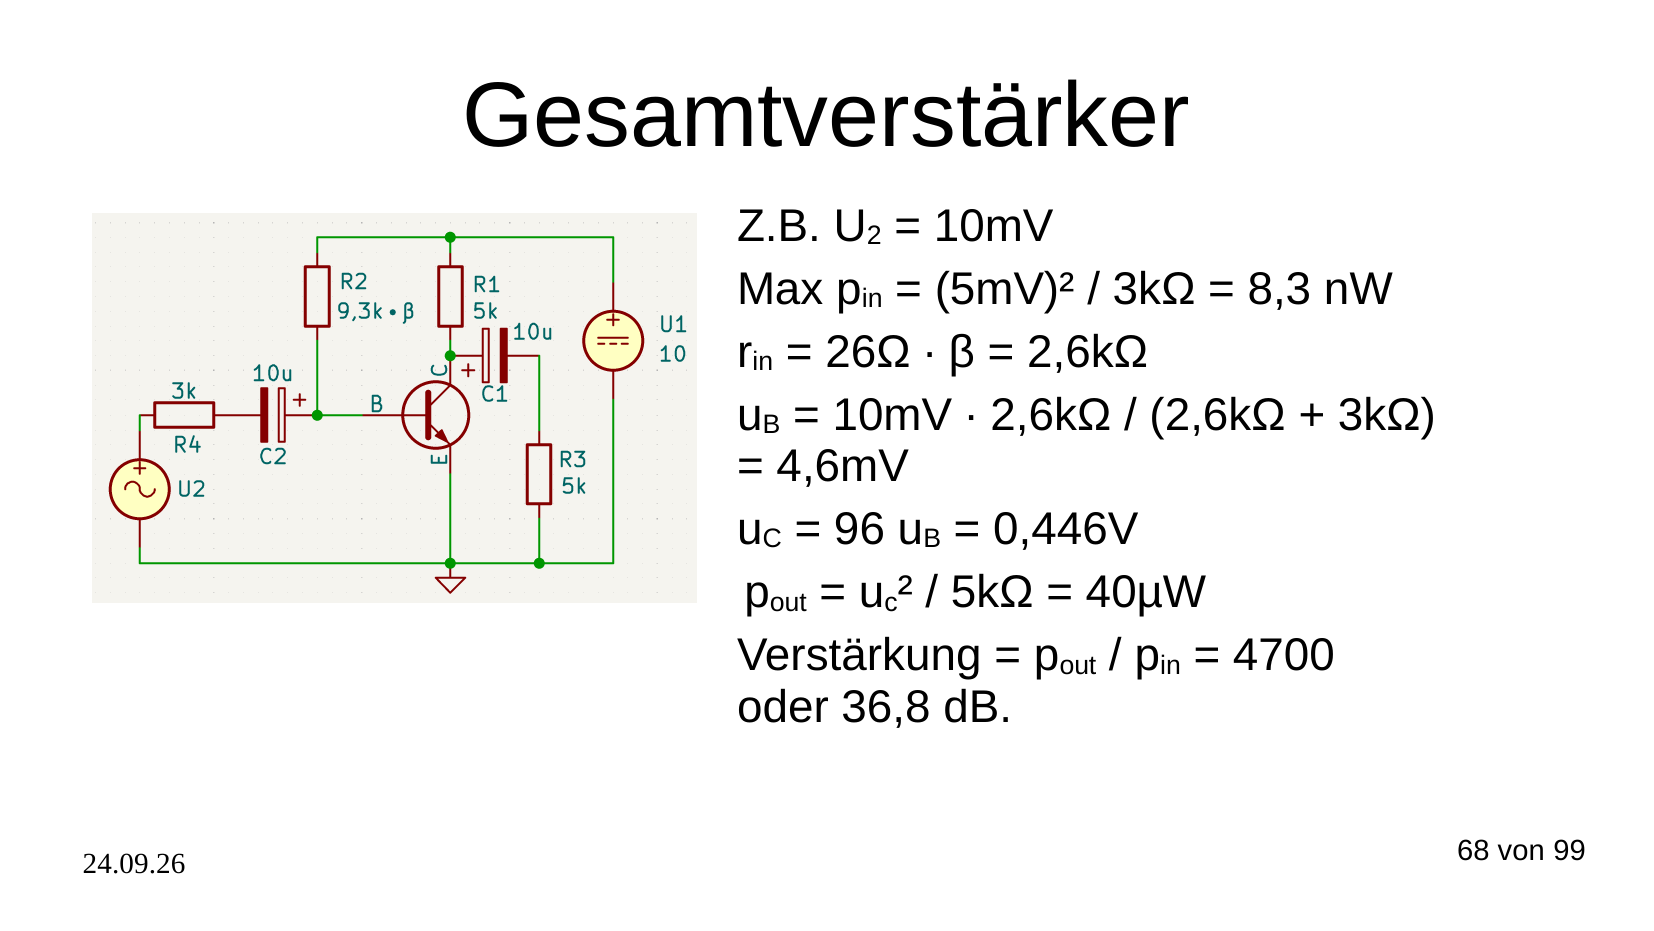

# Gesamtverstärker
Z.B. U2 = 10mV
Max pin = (5mV)² / 3kΩ = 8,3 nW
rin = 26Ω ∙ β = 2,6kΩ
uB = 10mV ∙ 2,6kΩ / (2,6kΩ + 3kΩ)
= 4,6mV
uC = 96 uB = 0,446V
 pout = uc² / 5kΩ = 40µW
Verstärkung = pout / pin = 4700
oder 36,8 dB.
68